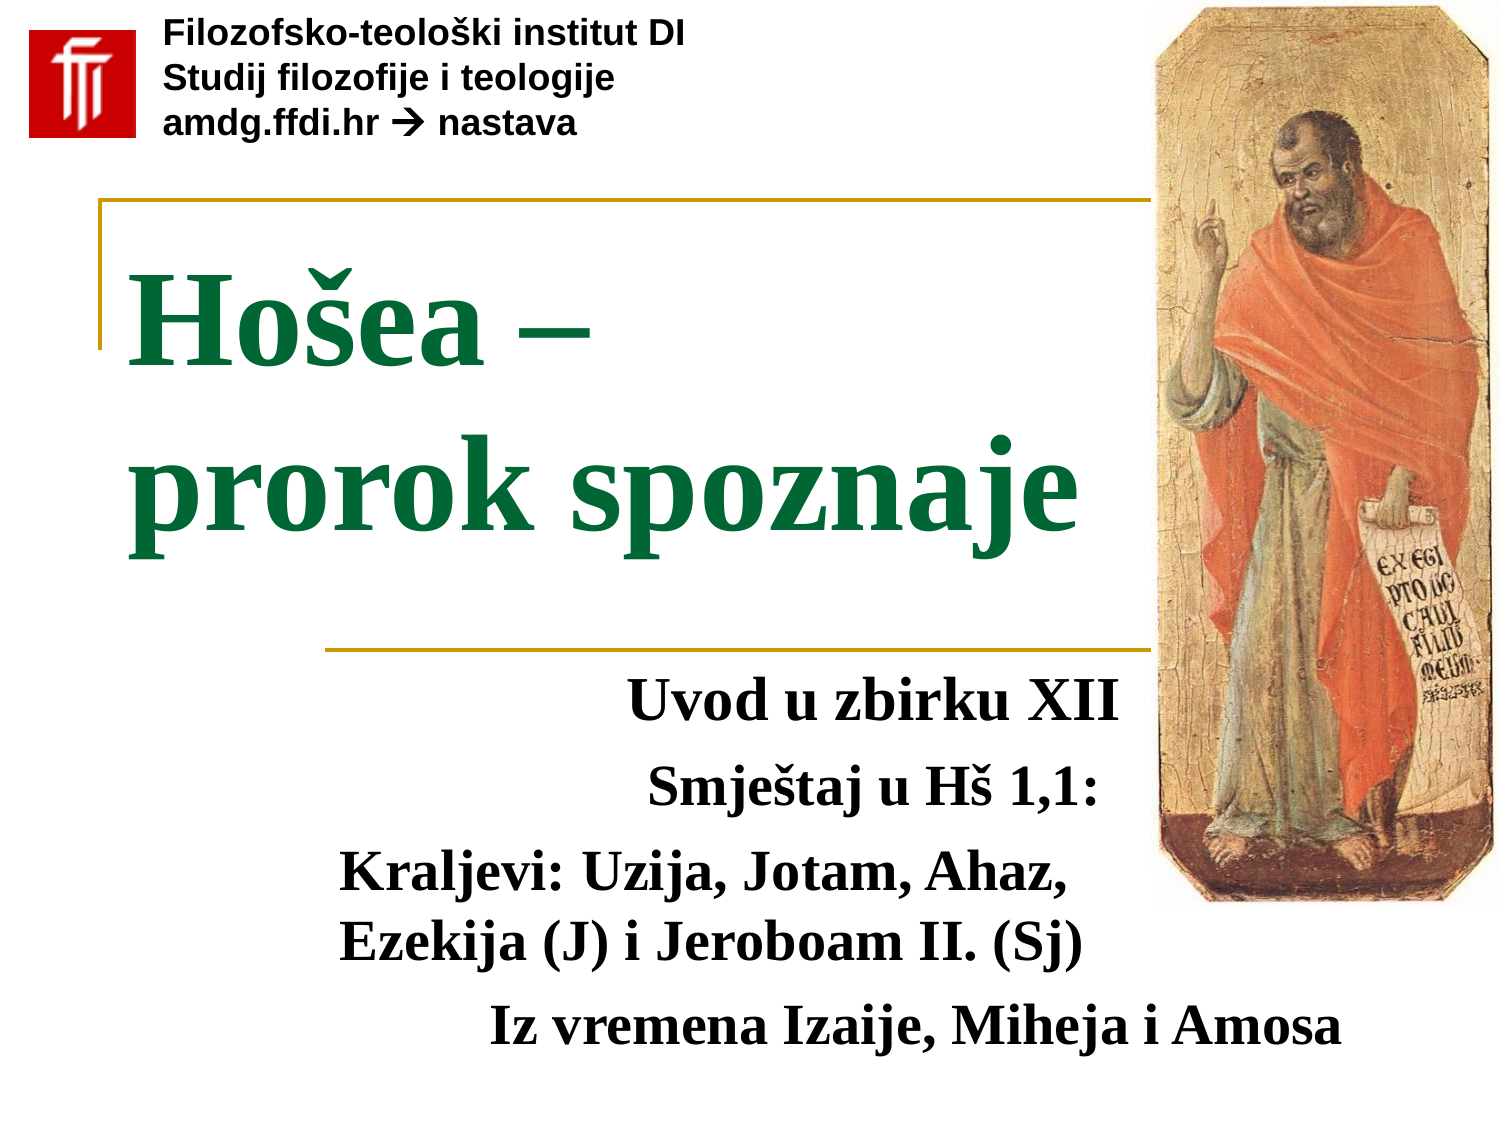

Filozofsko-teološki institut DI
Studij filozofije i teologije
amdg.ffdi.hr  nastava
# Hošea – prorok spoznaje
Uvod u zbirku XII
Smještaj u Hš 1,1:
Kraljevi: Uzija, Jotam, Ahaz,
Ezekija (J) i Jeroboam II. (Sj)
	Iz vremena Izaije, Miheja i Amosa